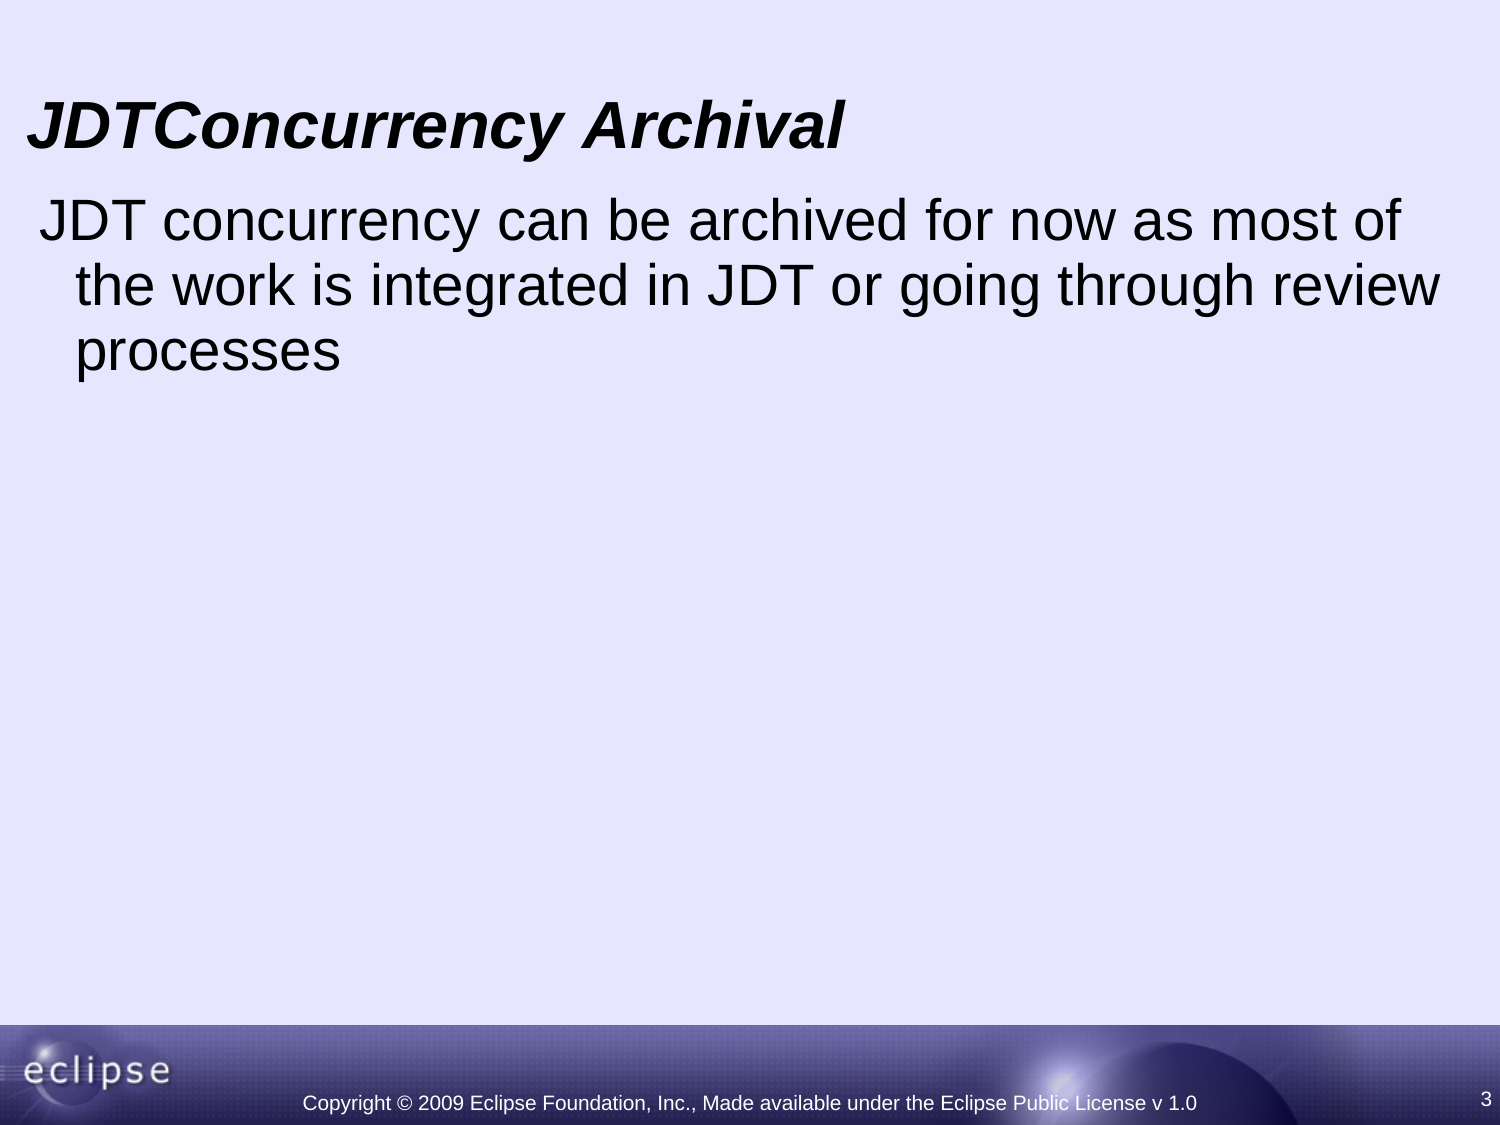

# JDTConcurrency Archival
JDT concurrency can be archived for now as most of the work is integrated in JDT or going through review processes
3